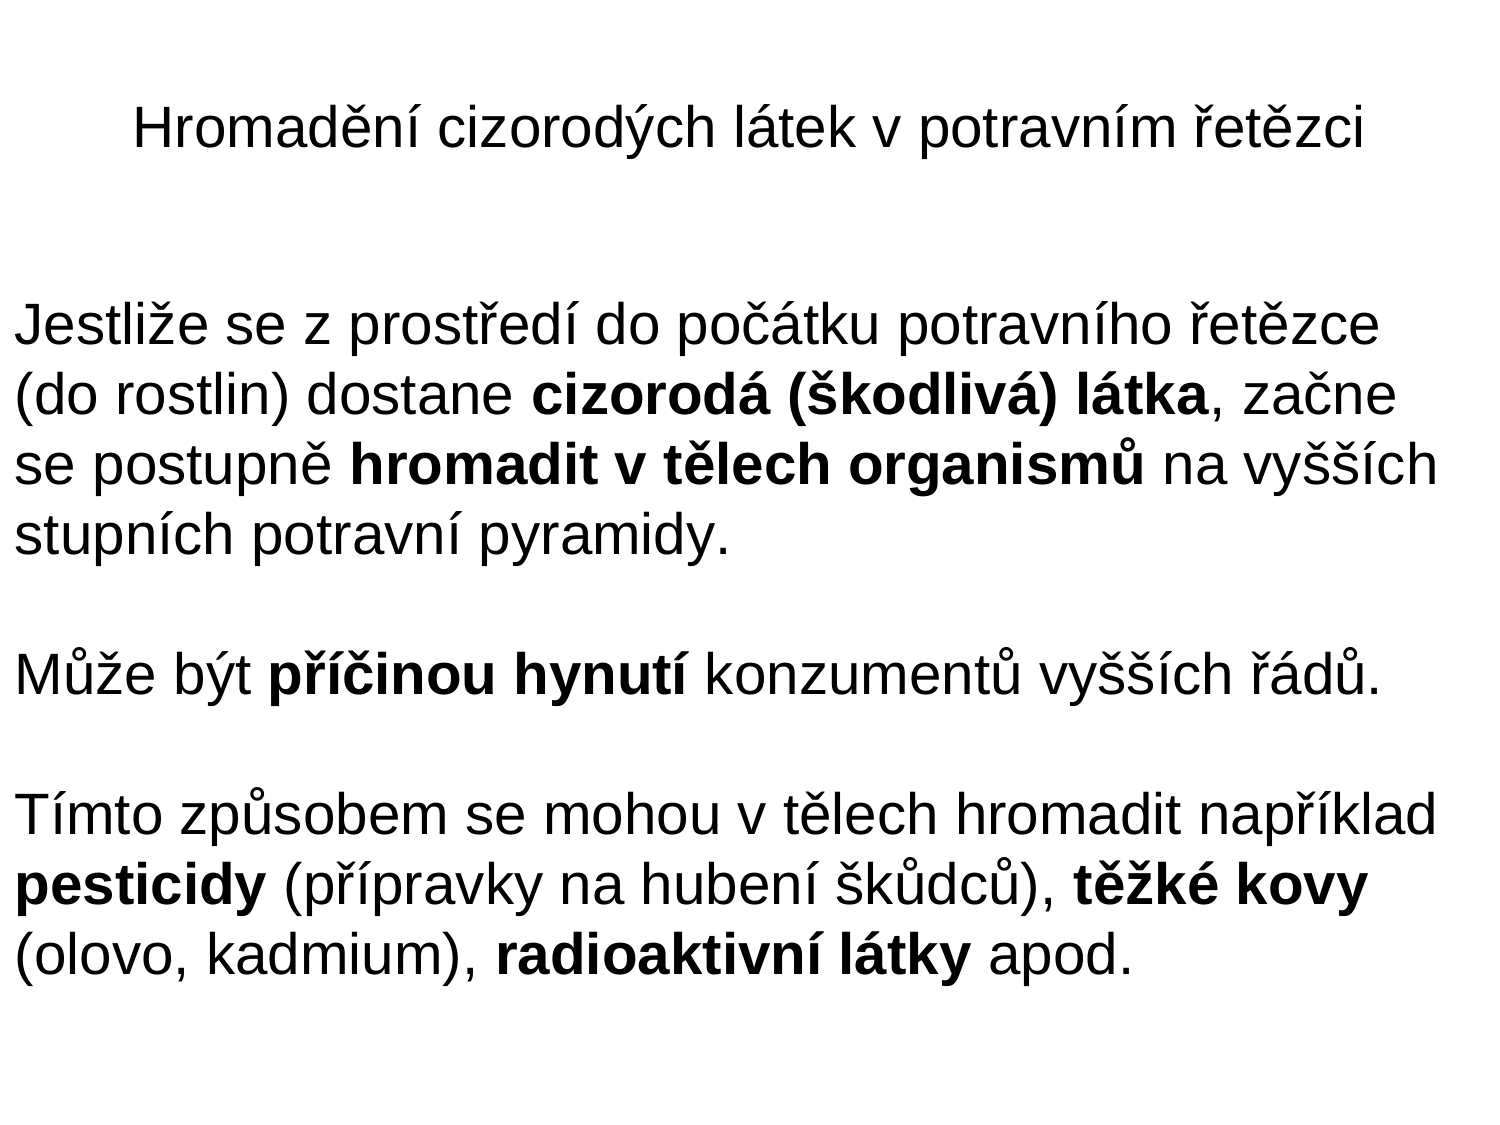

Hromadění cizorodých látek v potravním řetězci
Jestliže se z prostředí do počátku potravního řetězce
(do rostlin) dostane cizorodá (škodlivá) látka, začne
se postupně hromadit v tělech organismů na vyšších stupních potravní pyramidy.
Může být příčinou hynutí konzumentů vyšších řádů.
Tímto způsobem se mohou v tělech hromadit například pesticidy (přípravky na hubení škůdců), těžké kovy (olovo, kadmium), radioaktivní látky apod.